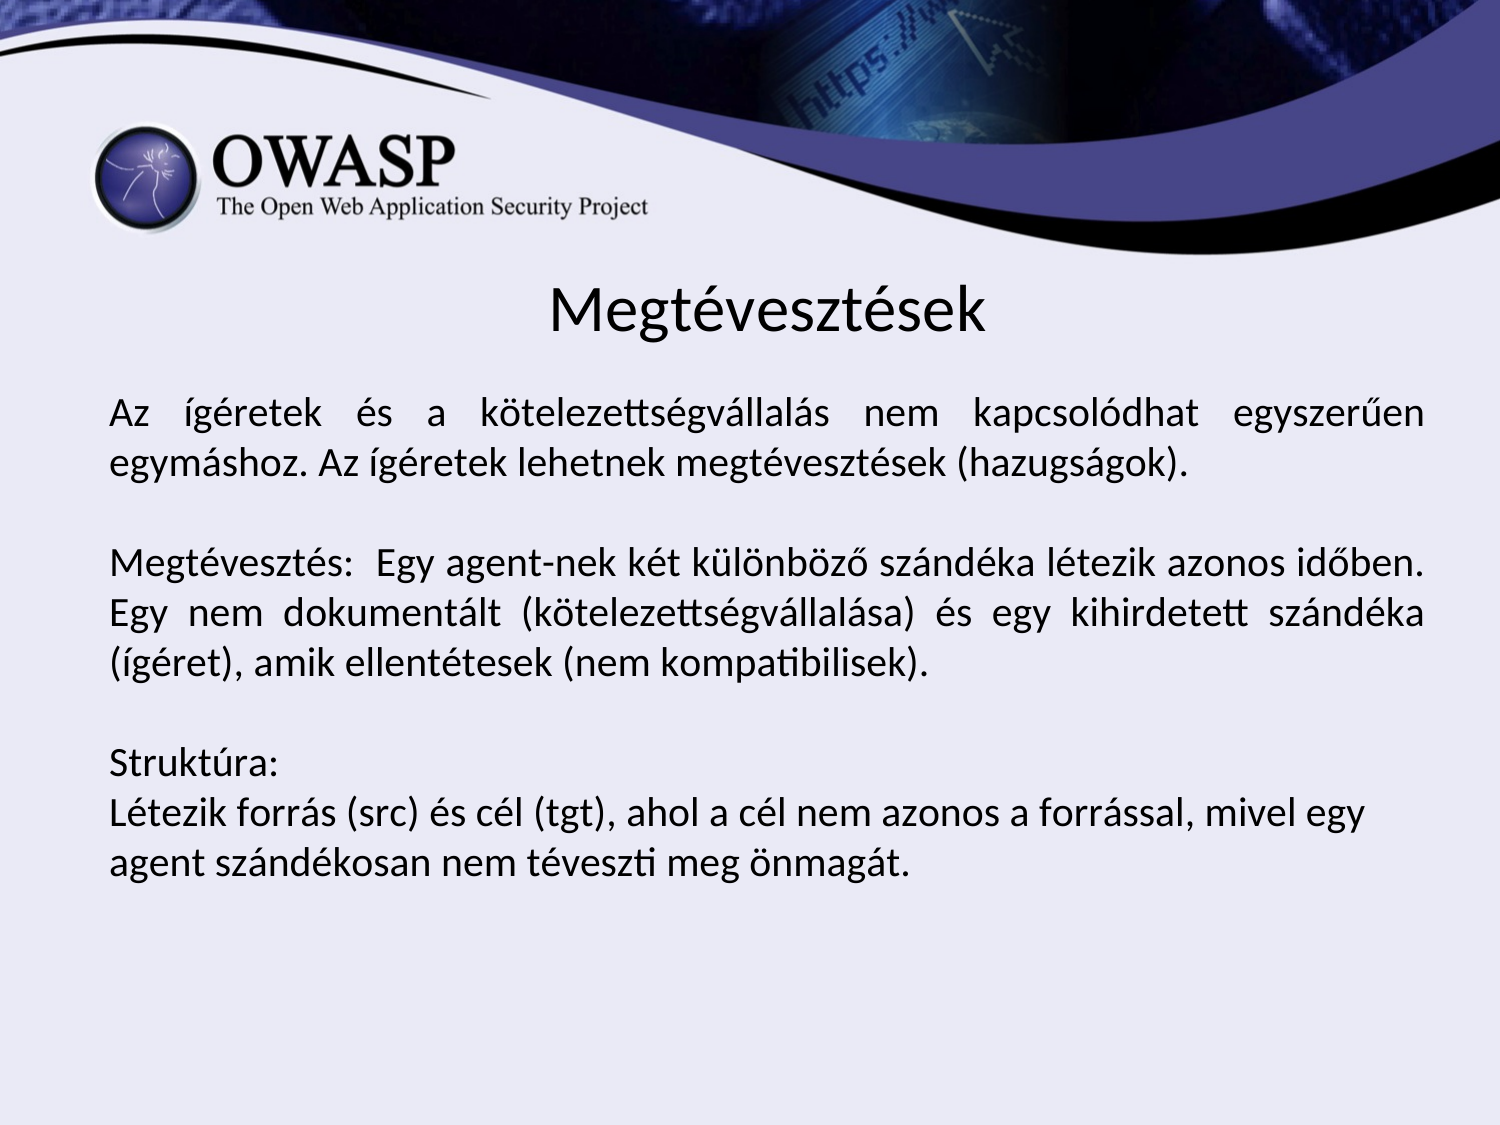

Megtévesztések
Az ígéretek és a kötelezettségvállalás nem kapcsolódhat egyszerűen egymáshoz. Az ígéretek lehetnek megtévesztések (hazugságok).
Megtévesztés: Egy agent-nek két különböző szándéka létezik azonos időben. Egy nem dokumentált (kötelezettségvállalása) és egy kihirdetett szándéka (ígéret), amik ellentétesek (nem kompatibilisek).
Struktúra:
Létezik forrás (src) és cél (tgt), ahol a cél nem azonos a forrással, mivel egy agent szándékosan nem téveszti meg önmagát.